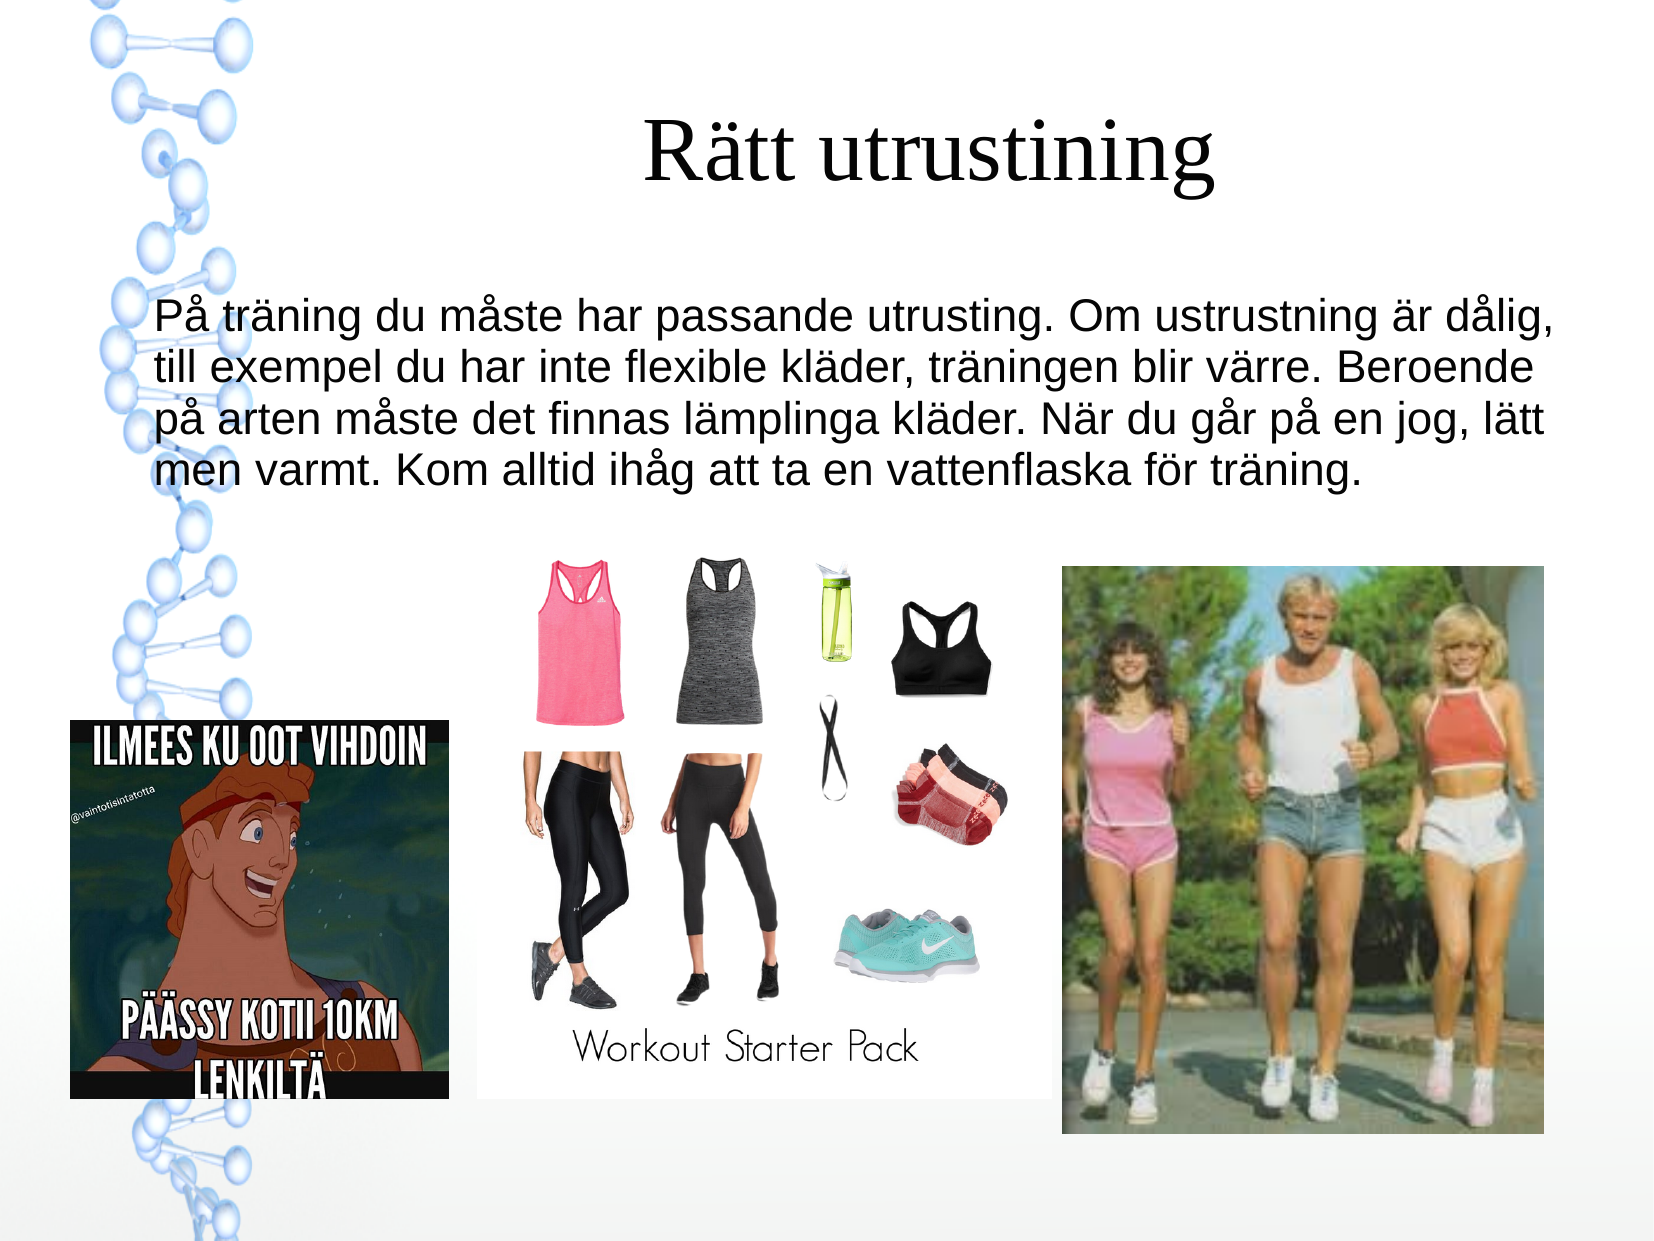

# Rätt utrustining
På träning du måste har passande utrusting. Om ustrustning är dålig, till exempel du har inte flexible kläder, träningen blir värre. Beroende på arten måste det finnas lämplinga kläder. När du går på en jog, lätt men varmt. Kom alltid ihåg att ta en vattenflaska för träning.